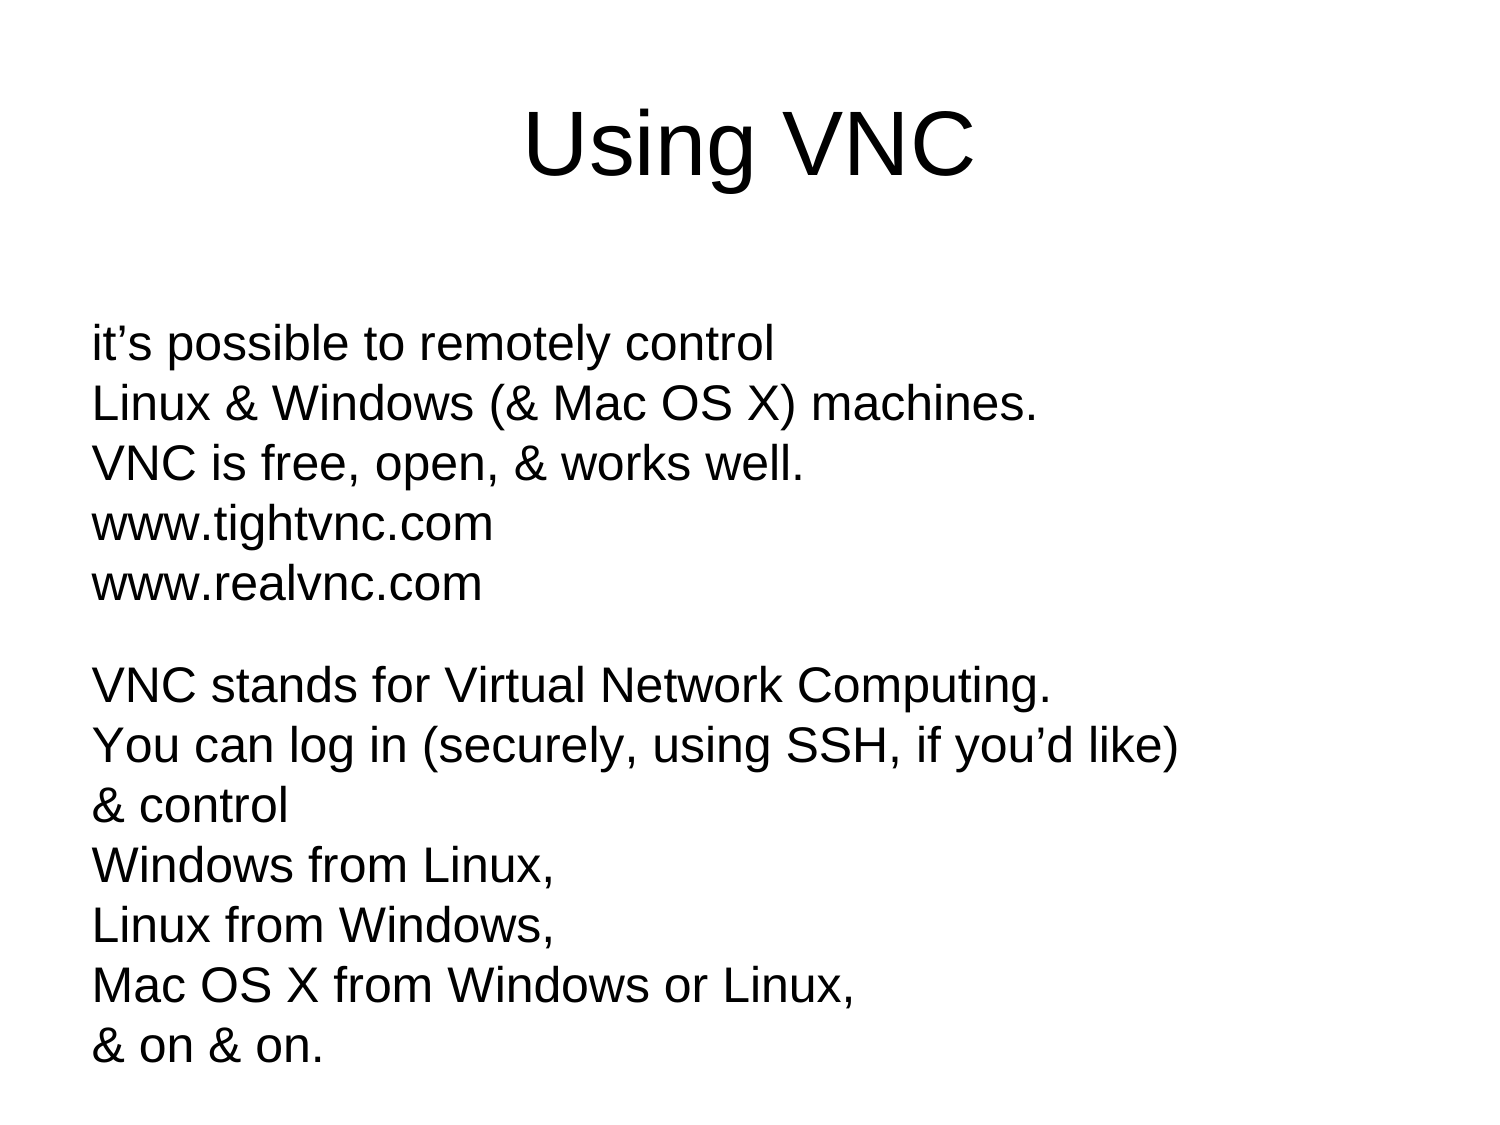

# Using VNC
it’s possible to remotely control
Linux & Windows (& Mac OS X) machines.
VNC is free, open, & works well.
www.tightvnc.com
www.realvnc.com
VNC stands for Virtual Network Computing.
You can log in (securely, using SSH, if you’d like)
& control
Windows from Linux,
Linux from Windows,
Mac OS X from Windows or Linux,
& on & on.